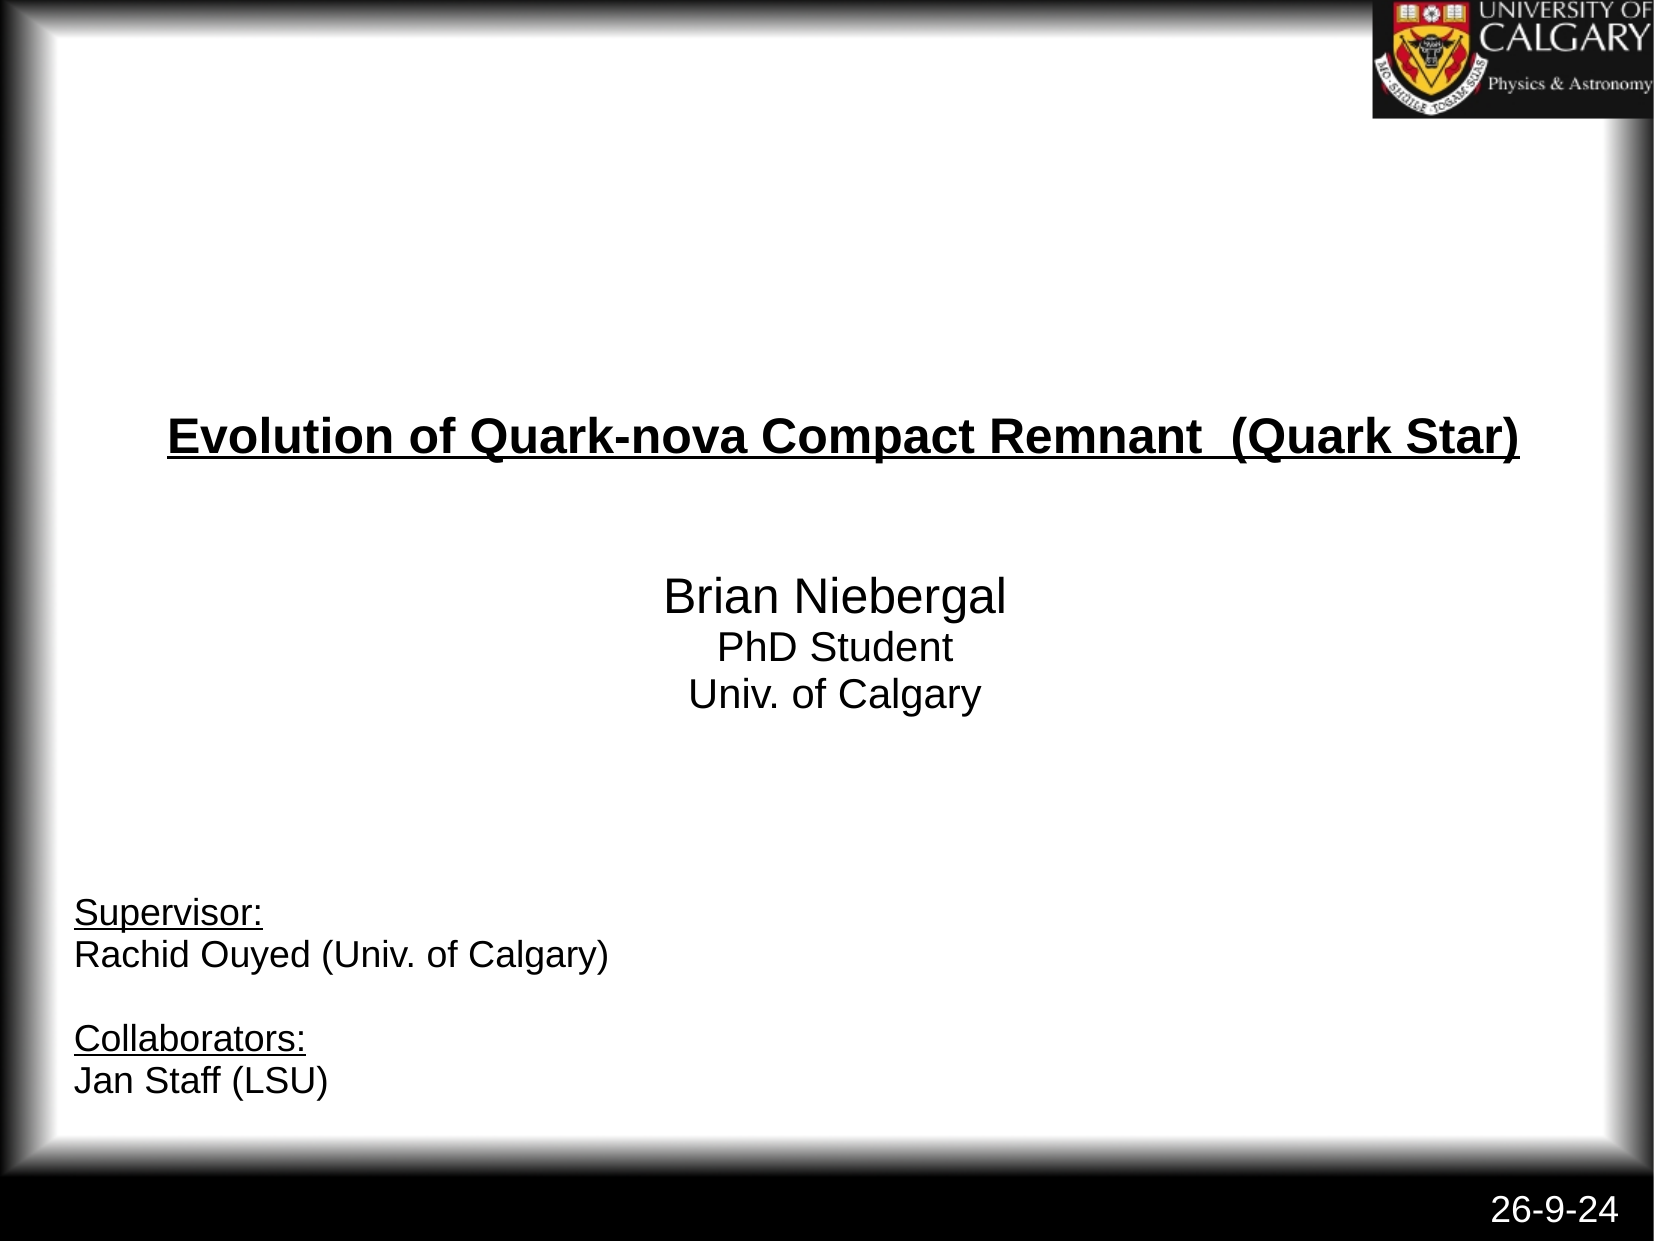

Evolution of Quark-nova Compact Remnant (Quark Star)
Brian Niebergal
PhD Student
Univ. of Calgary
Supervisor:
Rachid Ouyed (Univ. of Calgary)
Collaborators:
Jan Staff (LSU)
26-8-21